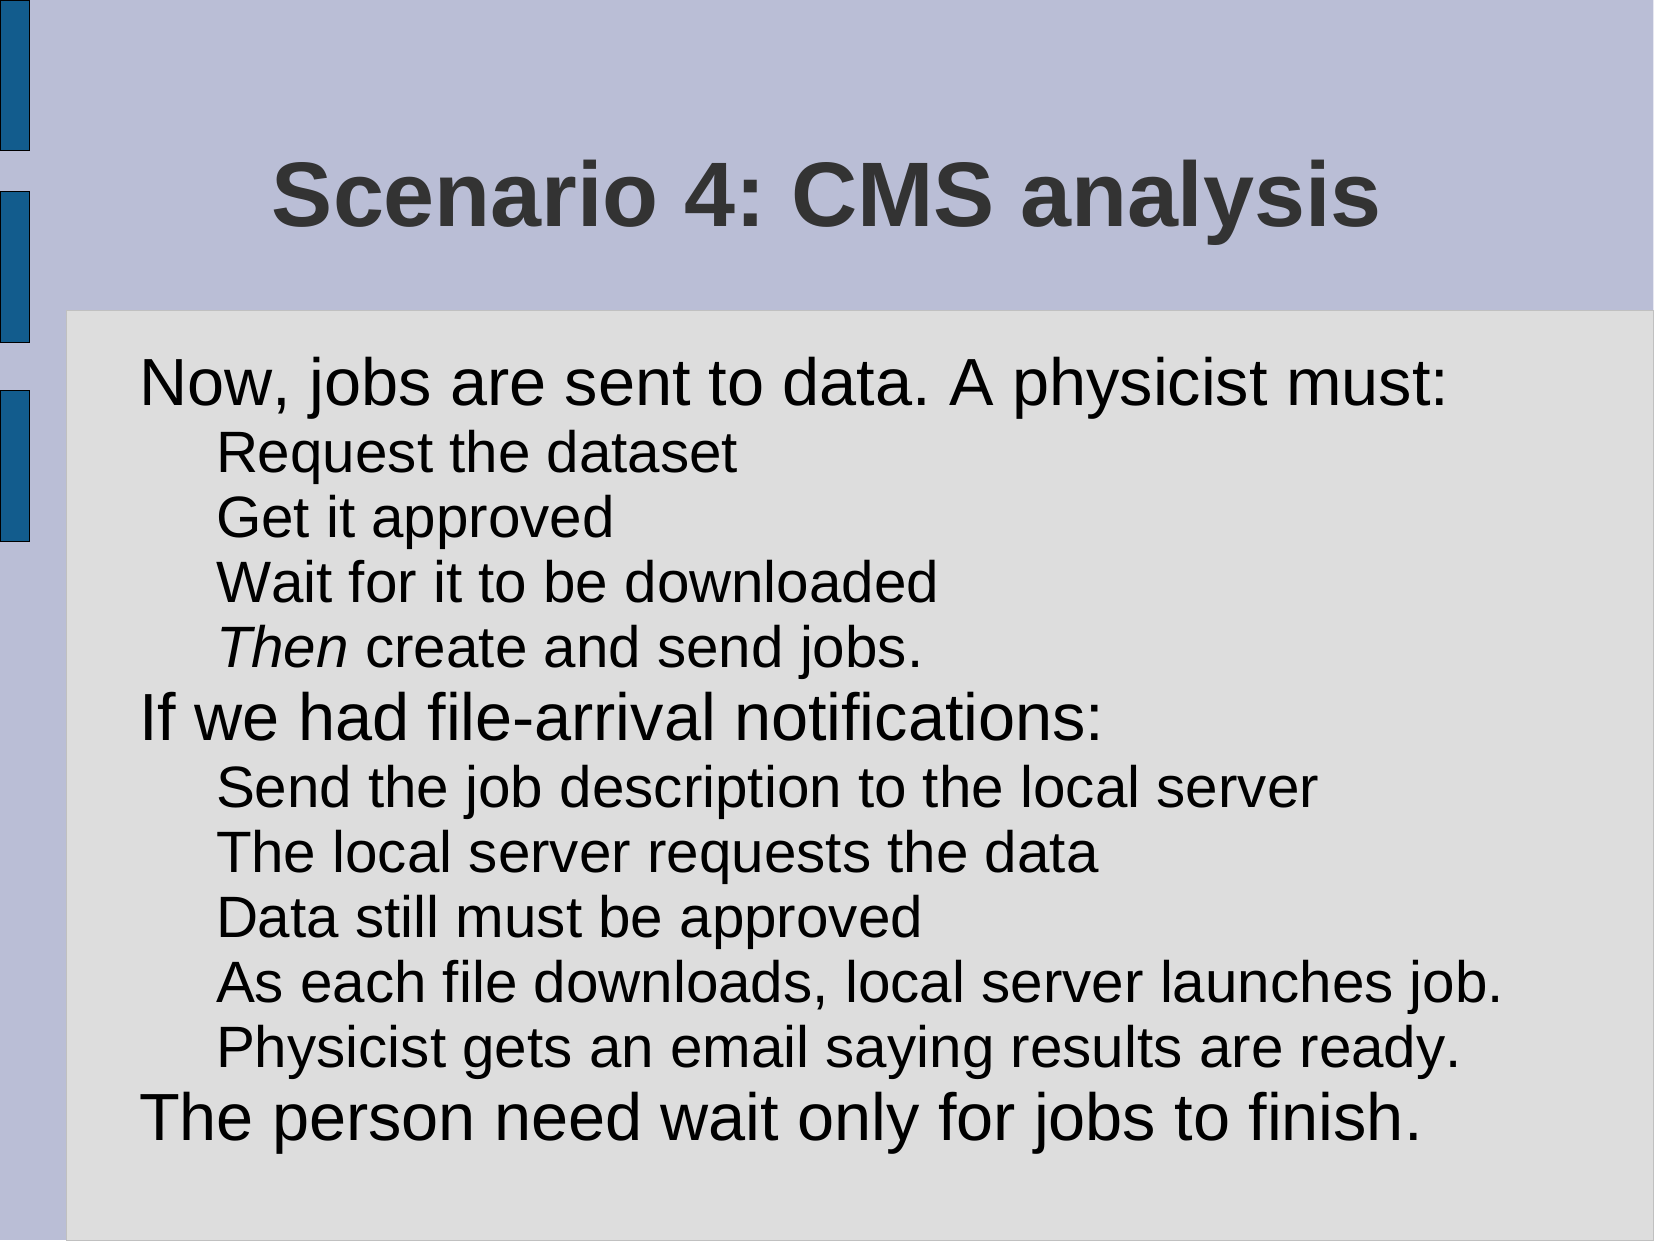

# Scenario 4: CMS analysis
Now, jobs are sent to data. A physicist must:
Request the dataset
Get it approved
Wait for it to be downloaded
Then create and send jobs.
If we had file-arrival notifications:
Send the job description to the local server
The local server requests the data
Data still must be approved
As each file downloads, local server launches job.
Physicist gets an email saying results are ready.
The person need wait only for jobs to finish.